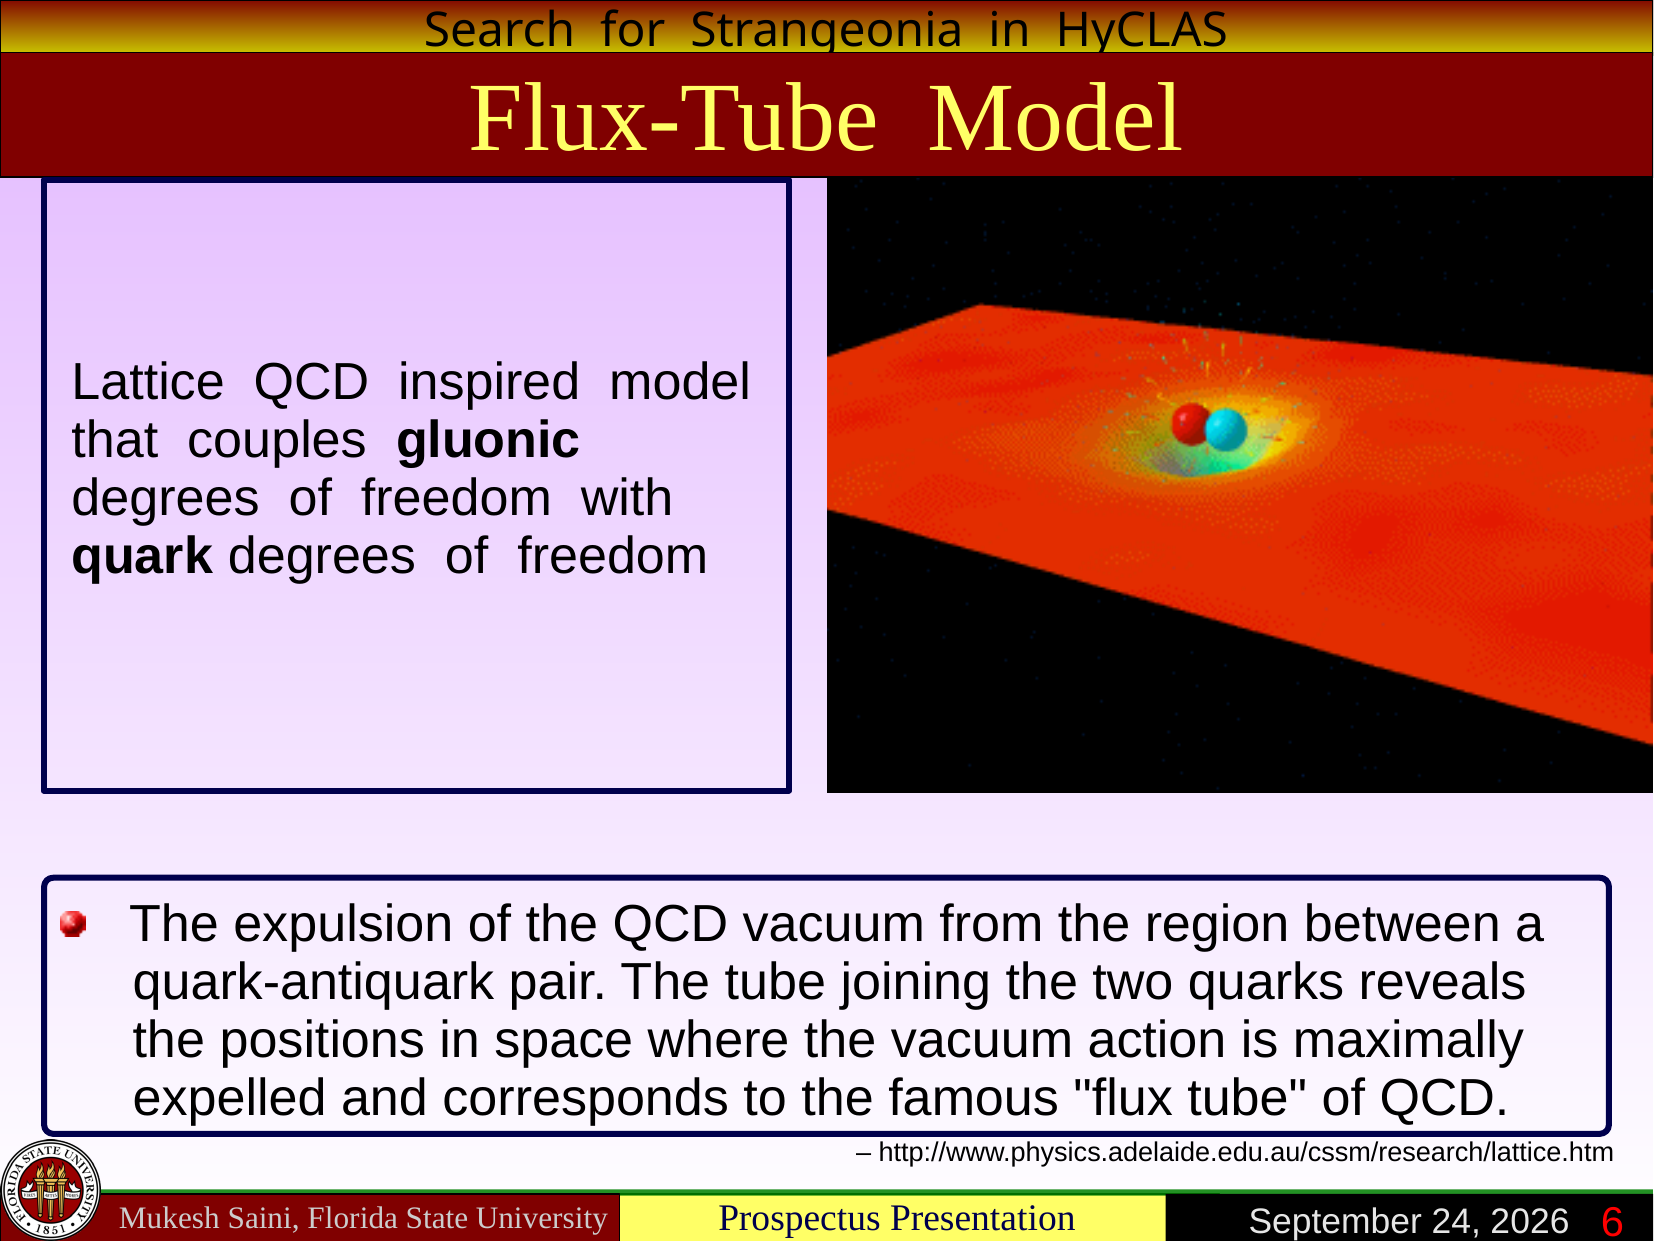

Flux-Tube Model
Lattice QCD inspired model
that couples gluonic
degrees of freedom with
quark degrees of freedom
 The expulsion of the QCD vacuum from the region between a quark-antiquark pair. The tube joining the two quarks reveals the positions in space where the vacuum action is maximally expelled and corresponds to the famous "flux tube" of QCD.
– http://www.physics.adelaide.edu.au/cssm/research/lattice.htm